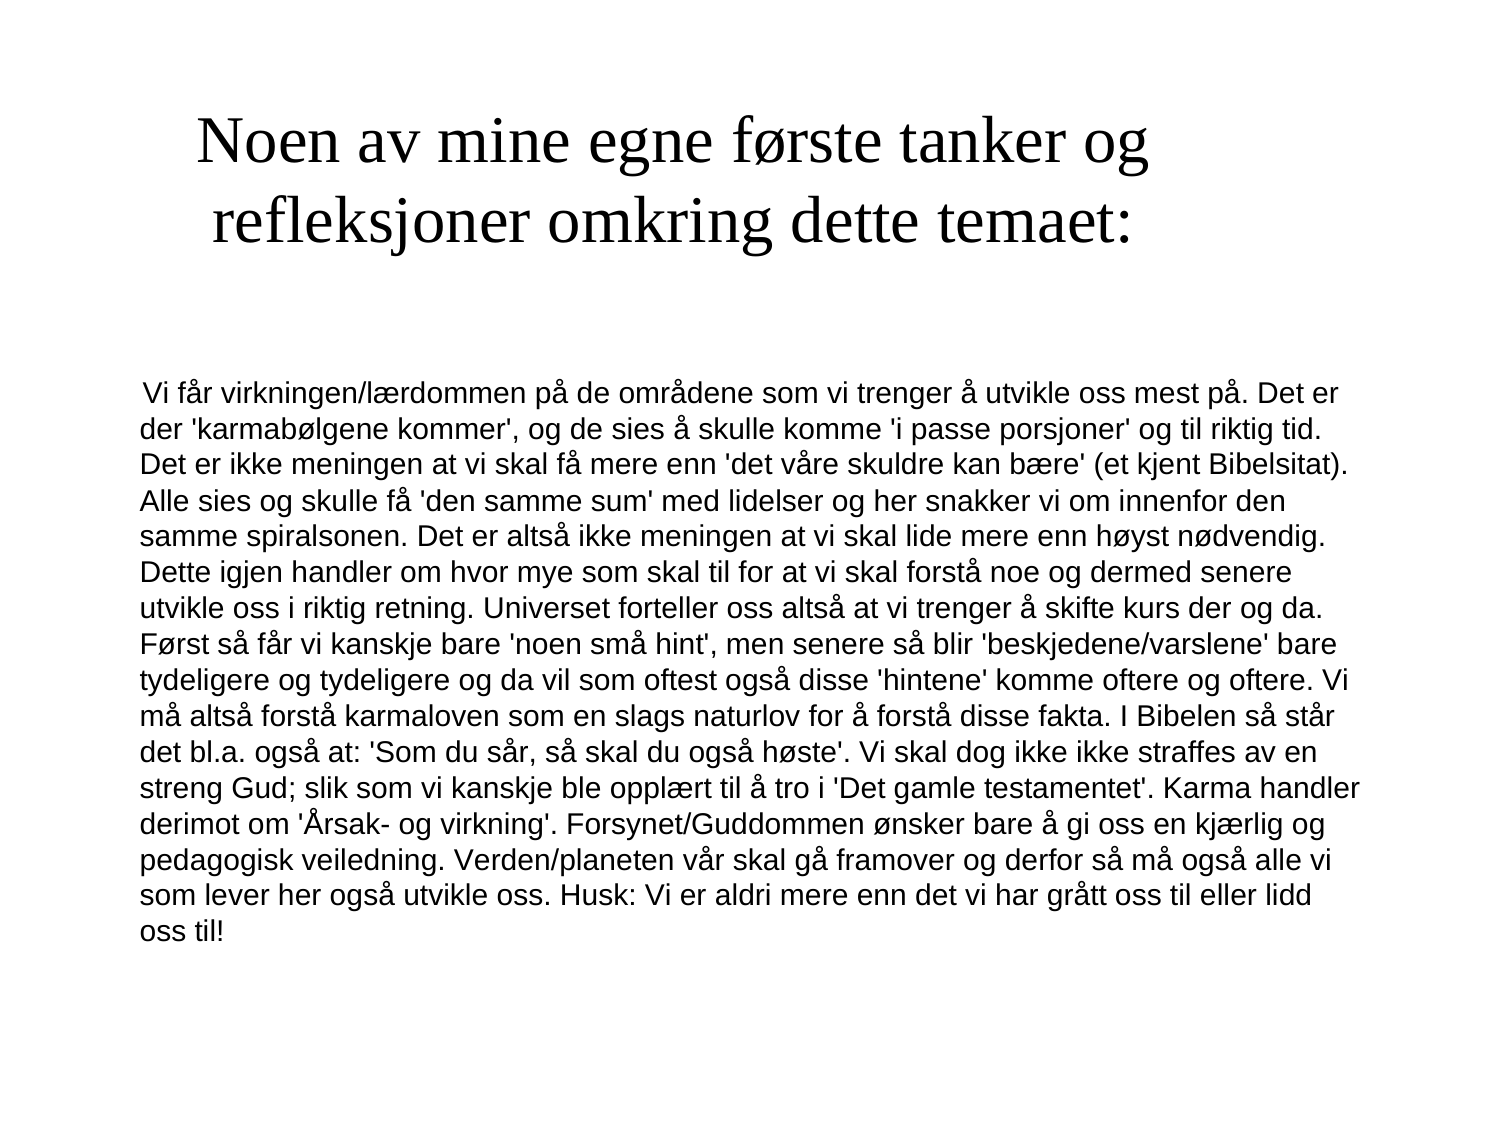

# Noen av mine egne første tanker og refleksjoner omkring dette temaet:
 Vi får virkningen/lærdommen på de områdene som vi trenger å utvikle oss mest på. Det er der 'karmabølgene kommer', og de sies å skulle komme 'i passe porsjoner' og til riktig tid. Det er ikke meningen at vi skal få mere enn 'det våre skuldre kan bære' (et kjent Bibelsitat). Alle sies og skulle få 'den samme sum' med lidelser og her snakker vi om innenfor den samme spiralsonen. Det er altså ikke meningen at vi skal lide mere enn høyst nødvendig. Dette igjen handler om hvor mye som skal til for at vi skal forstå noe og dermed senere utvikle oss i riktig retning. Universet forteller oss altså at vi trenger å skifte kurs der og da. Først så får vi kanskje bare 'noen små hint', men senere så blir 'beskjedene/varslene' bare tydeligere og tydeligere og da vil som oftest også disse 'hintene' komme oftere og oftere. Vi må altså forstå karmaloven som en slags naturlov for å forstå disse fakta. I Bibelen så står det bl.a. også at: 'Som du sår, så skal du også høste'. Vi skal dog ikke ikke straffes av en streng Gud; slik som vi kanskje ble opplært til å tro i 'Det gamle testamentet'. Karma handler derimot om 'Årsak- og virkning'. Forsynet/Guddommen ønsker bare å gi oss en kjærlig og pedagogisk veiledning. Verden/planeten vår skal gå framover og derfor så må også alle vi som lever her også utvikle oss. Husk: Vi er aldri mere enn det vi har grått oss til eller lidd oss til!